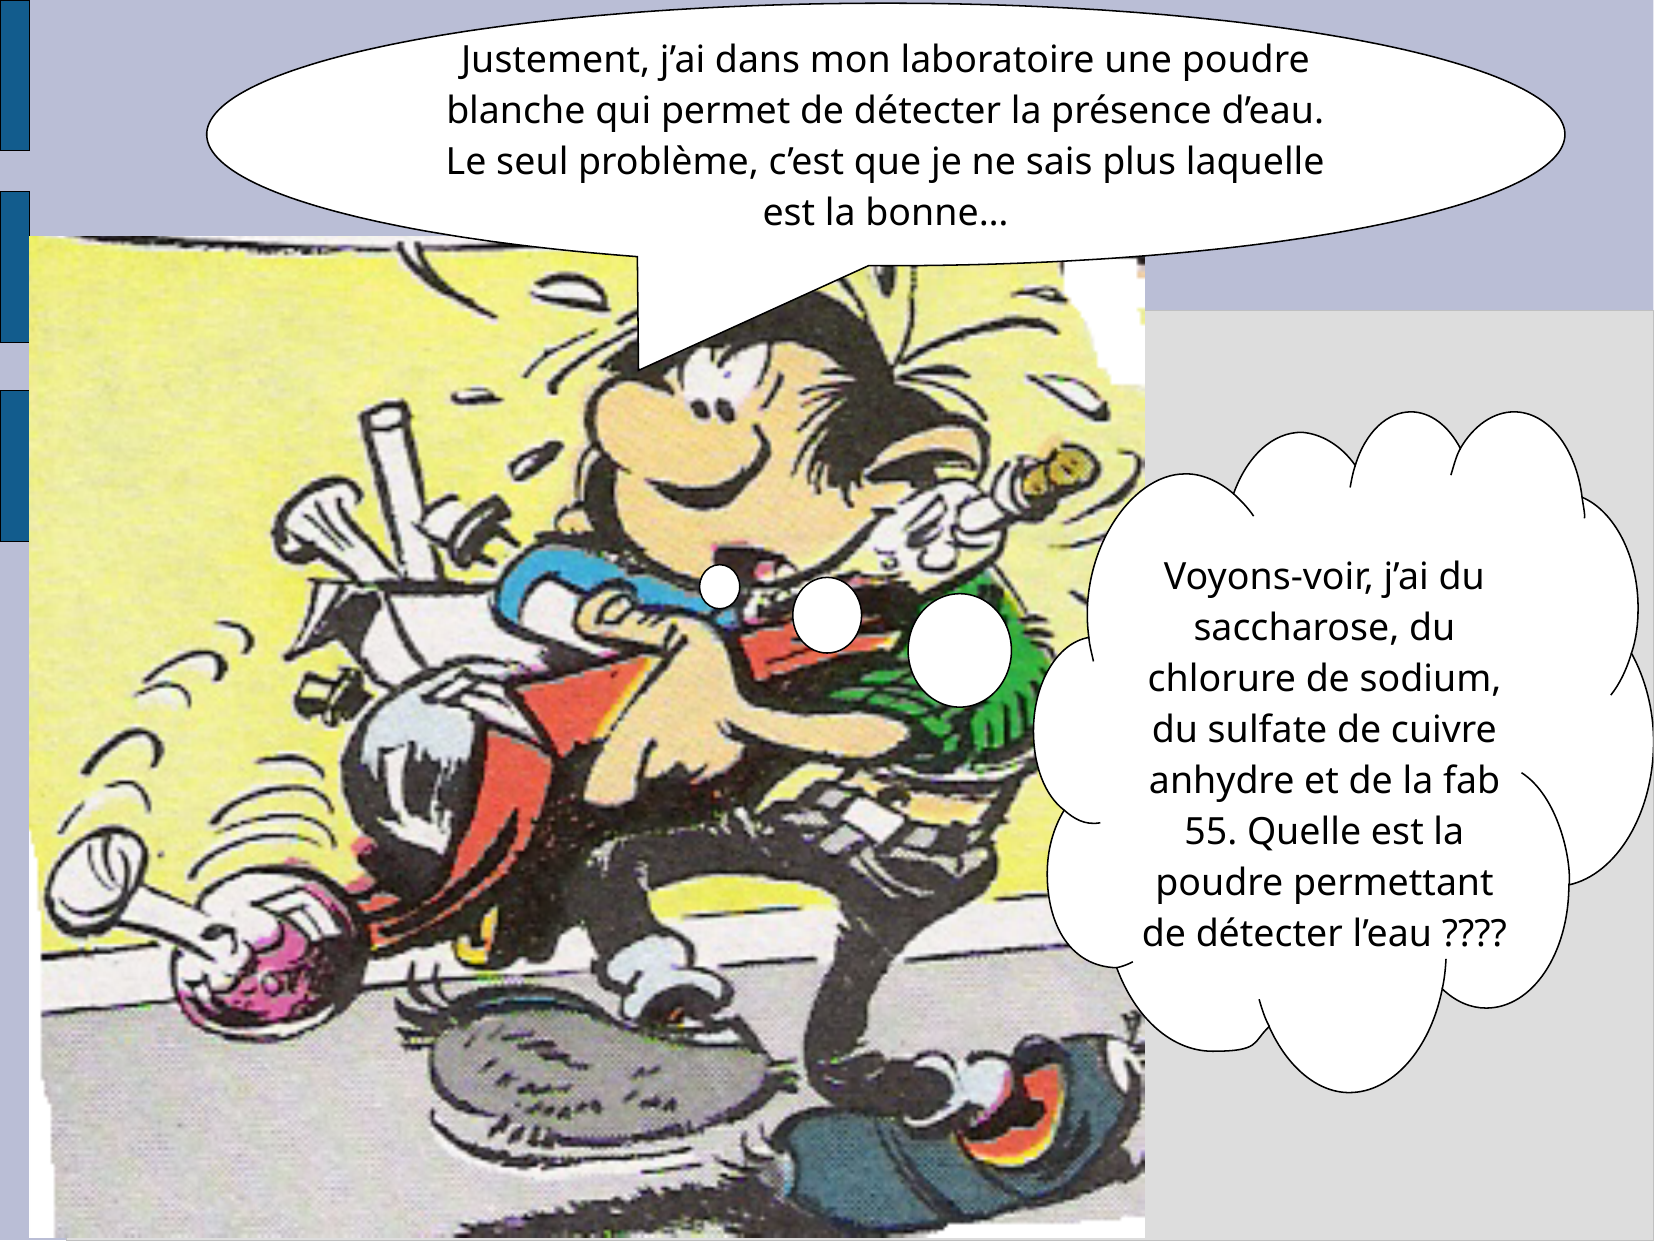

Justement, j’ai dans mon laboratoire une poudre blanche qui permet de détecter la présence d’eau. Le seul problème, c’est que je ne sais plus laquelle est la bonne…
Voyons-voir, j’ai du saccharose, du chlorure de sodium, du sulfate de cuivre anhydre et de la fab 55. Quelle est la poudre permettant de détecter l’eau ????